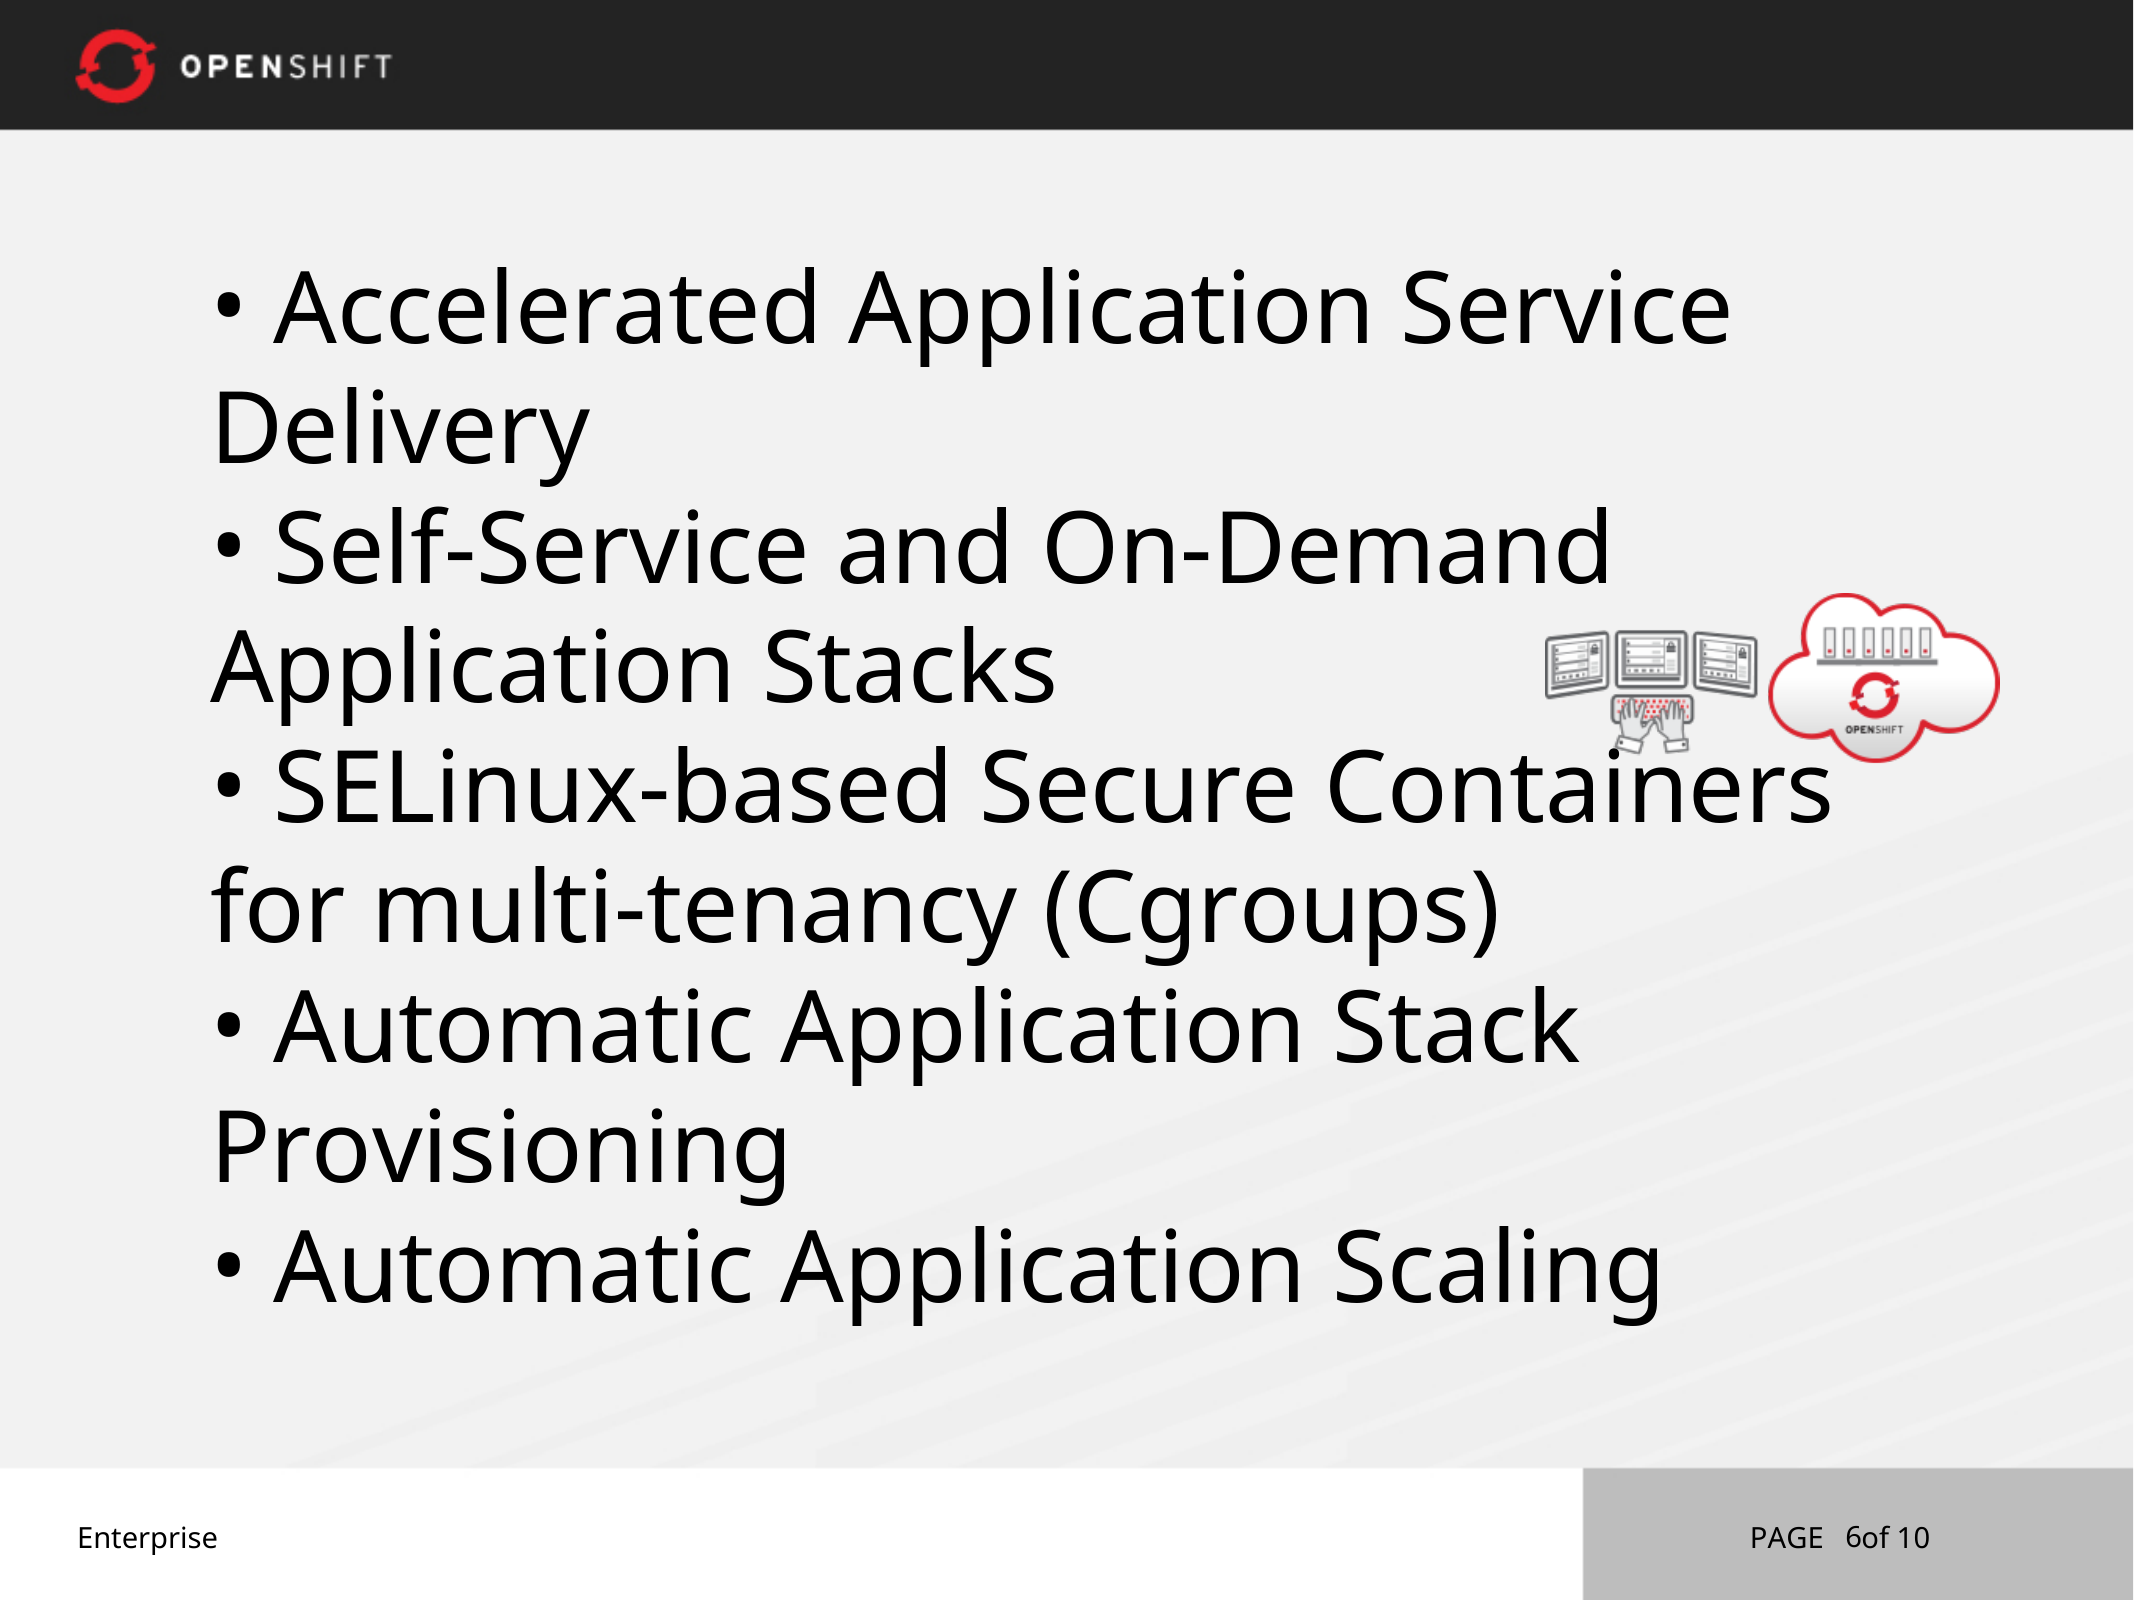

Accelerated Application Service Delivery
 Self-Service and On-Demand Application Stacks
 SELinux-based Secure Containers for multi-tenancy (Cgroups)
 Automatic Application Stack Provisioning
 Automatic Application Scaling
PAGE of 10
Enterprise
6